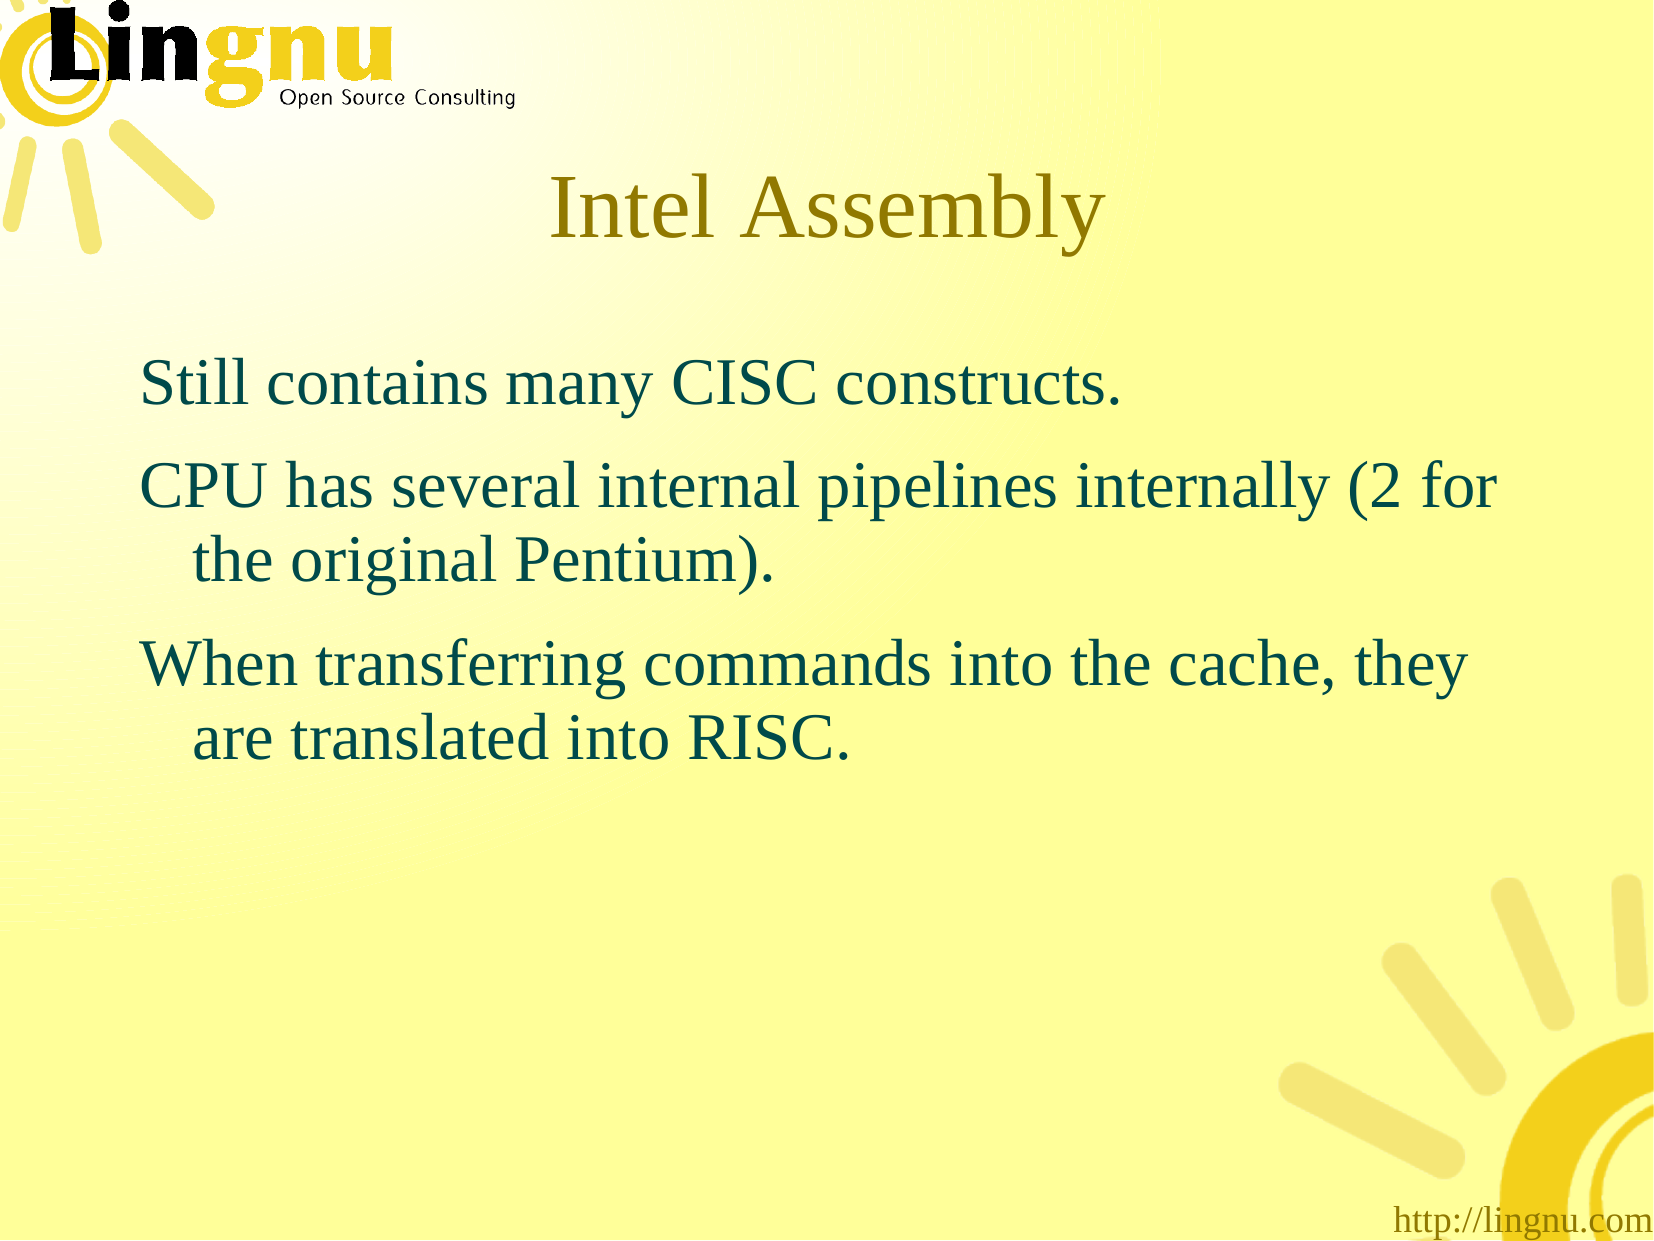

# Intel Assembly
Still contains many CISC constructs.
CPU has several internal pipelines internally (2 for the original Pentium).
When transferring commands into the cache, they are translated into RISC.